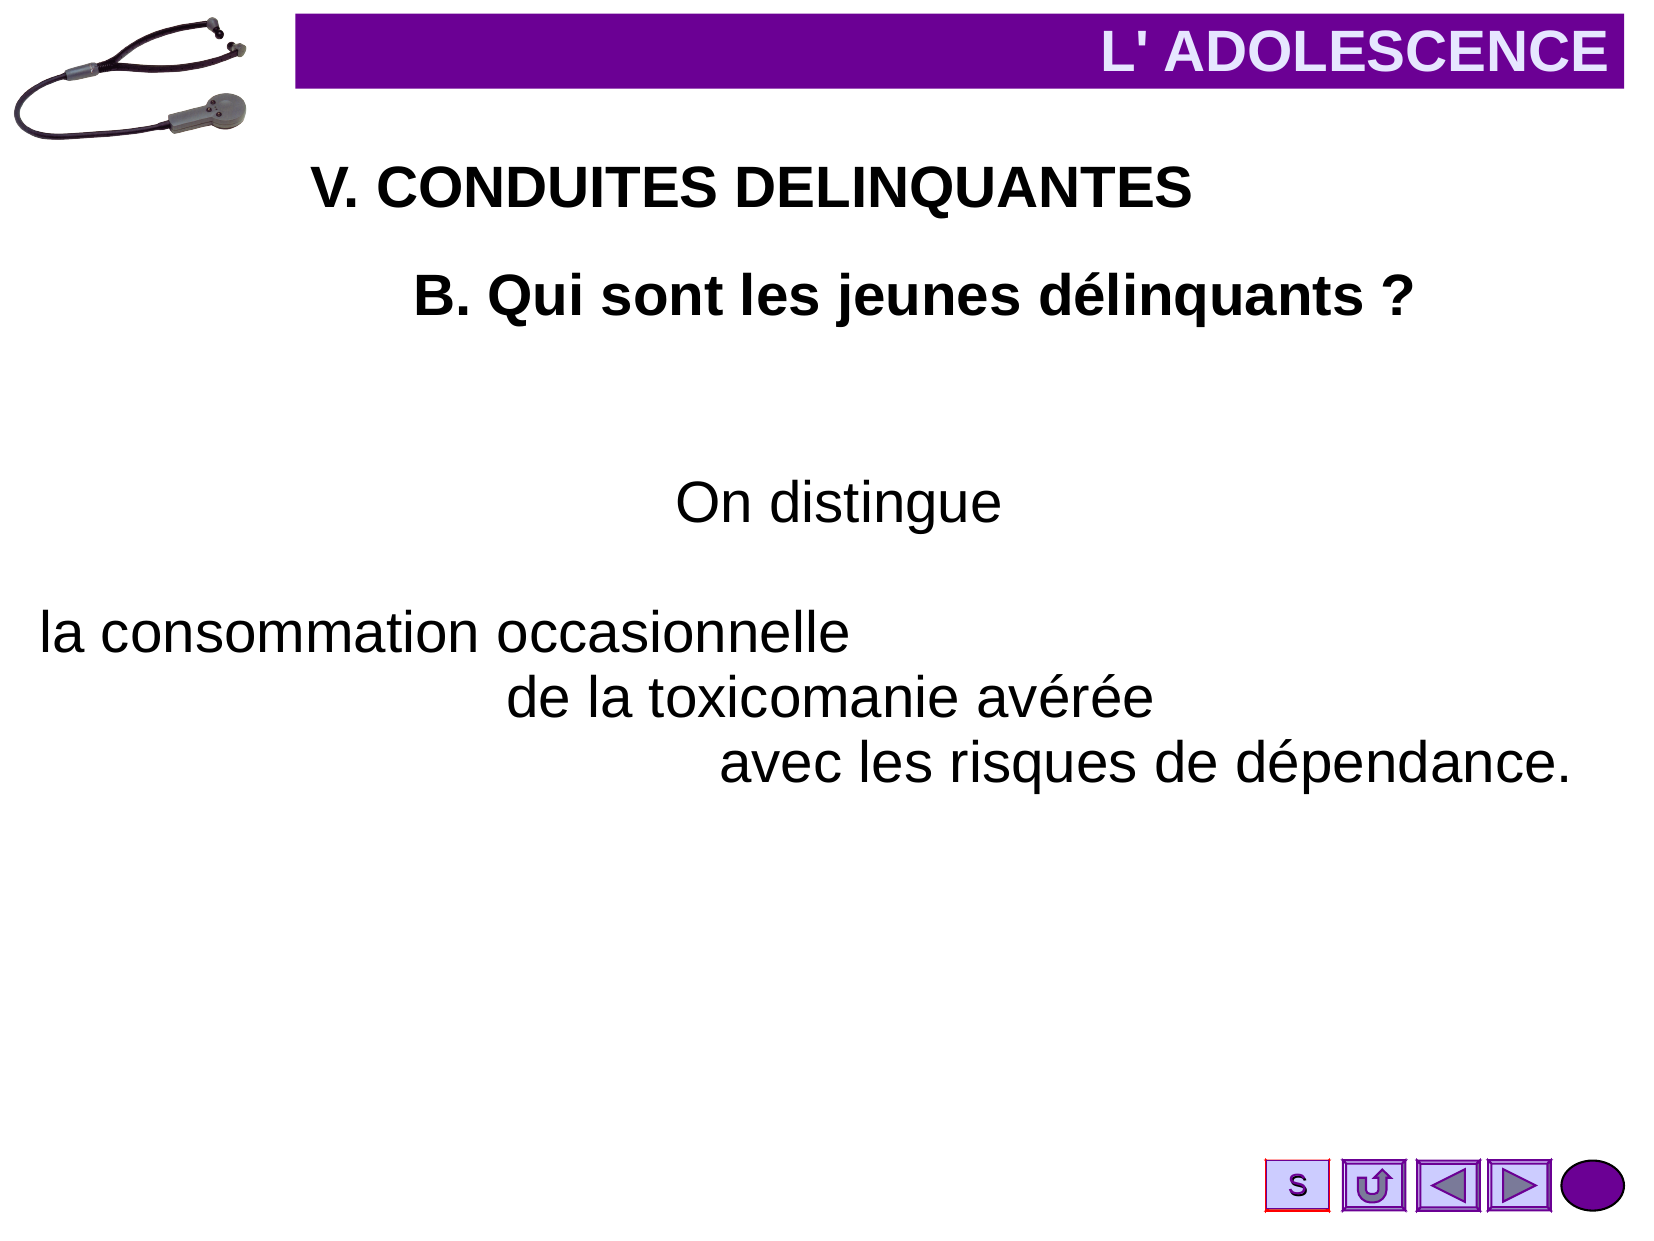

L' ADOLESCENCE
V. CONDUITES DELINQUANTES
B. Qui sont les jeunes délinquants ?
On distingue
la consommation occasionnelle
de la toxicomanie avérée
							 avec les risques de dépendance.